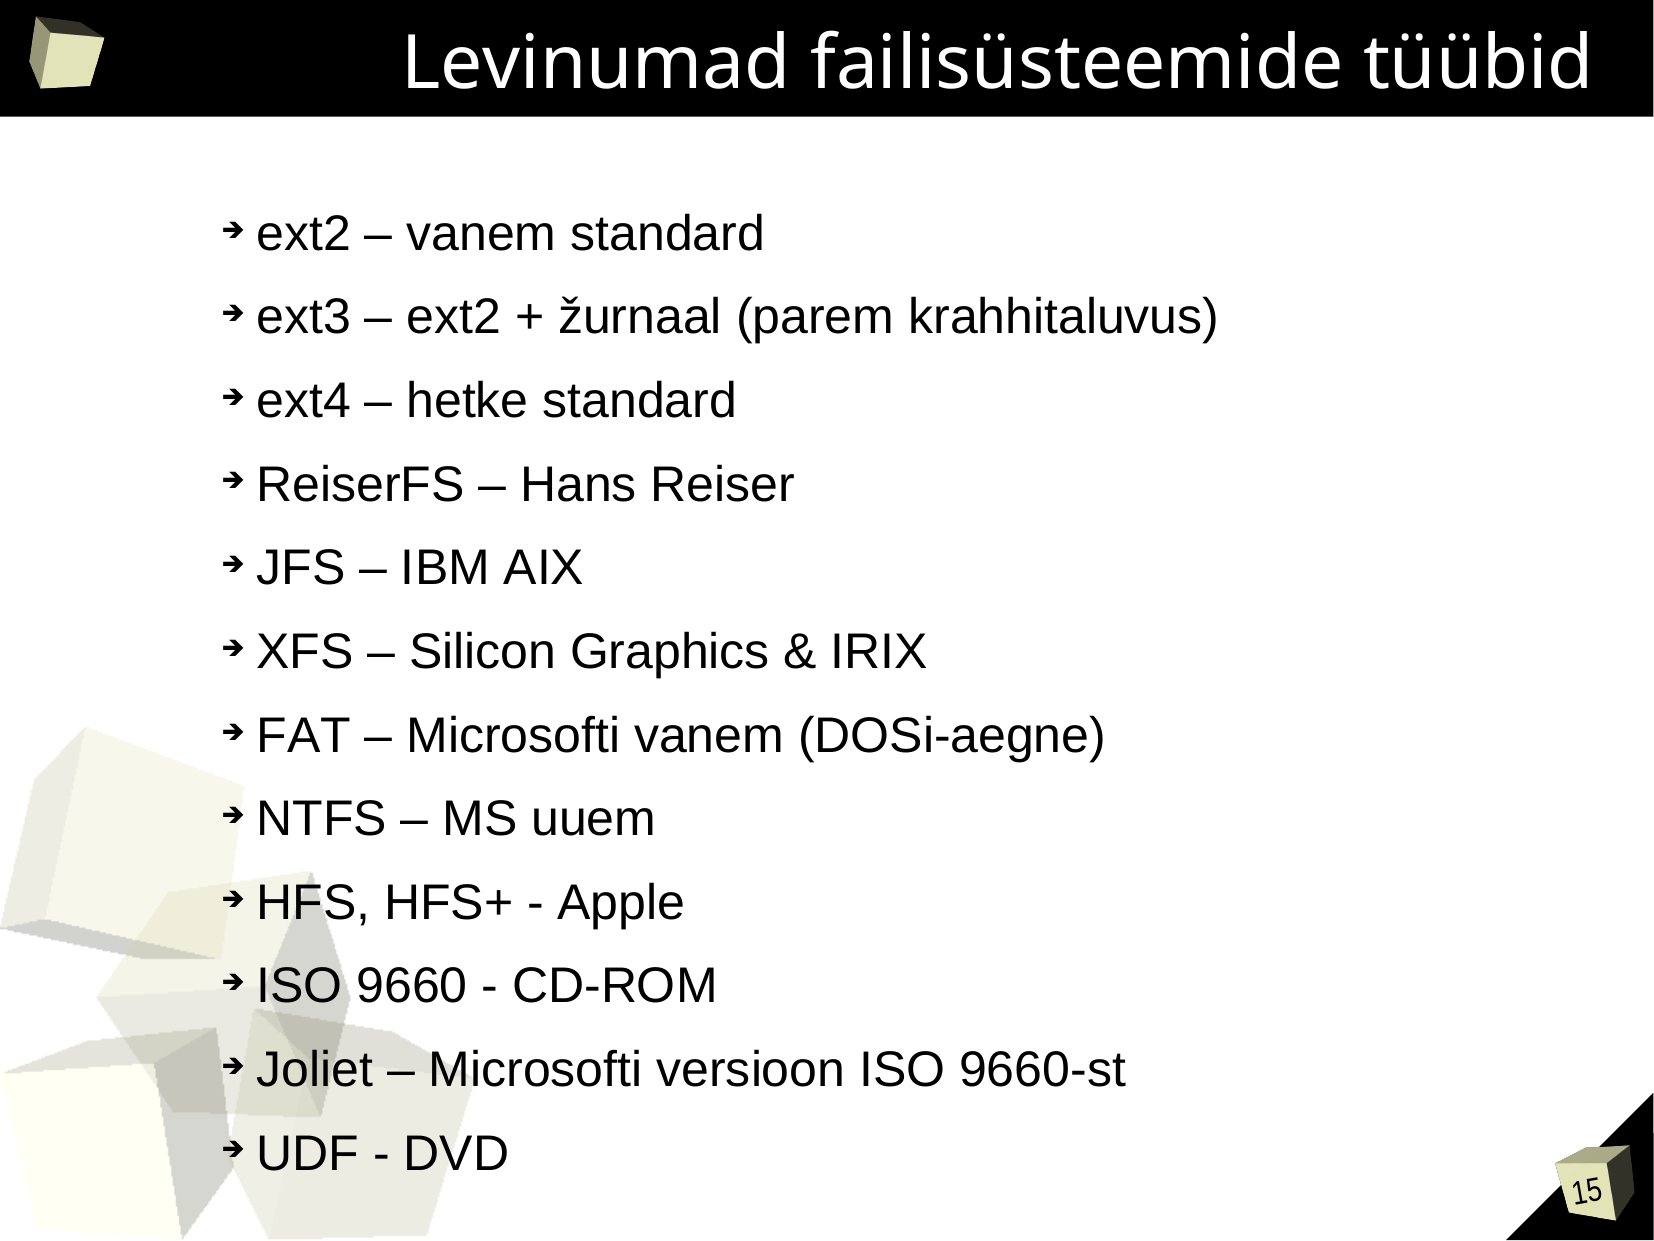

# Levinumad failisüsteemide tüübid
ext2 – vanem standard
ext3 – ext2 + žurnaal (parem krahhitaluvus)
ext4 – hetke standard
ReiserFS – Hans Reiser
JFS – IBM AIX
XFS – Silicon Graphics & IRIX
FAT – Microsofti vanem (DOSi-aegne)
NTFS – MS uuem
HFS, HFS+ - Apple
ISO 9660 - CD-ROM
Joliet – Microsofti versioon ISO 9660-st
UDF - DVD